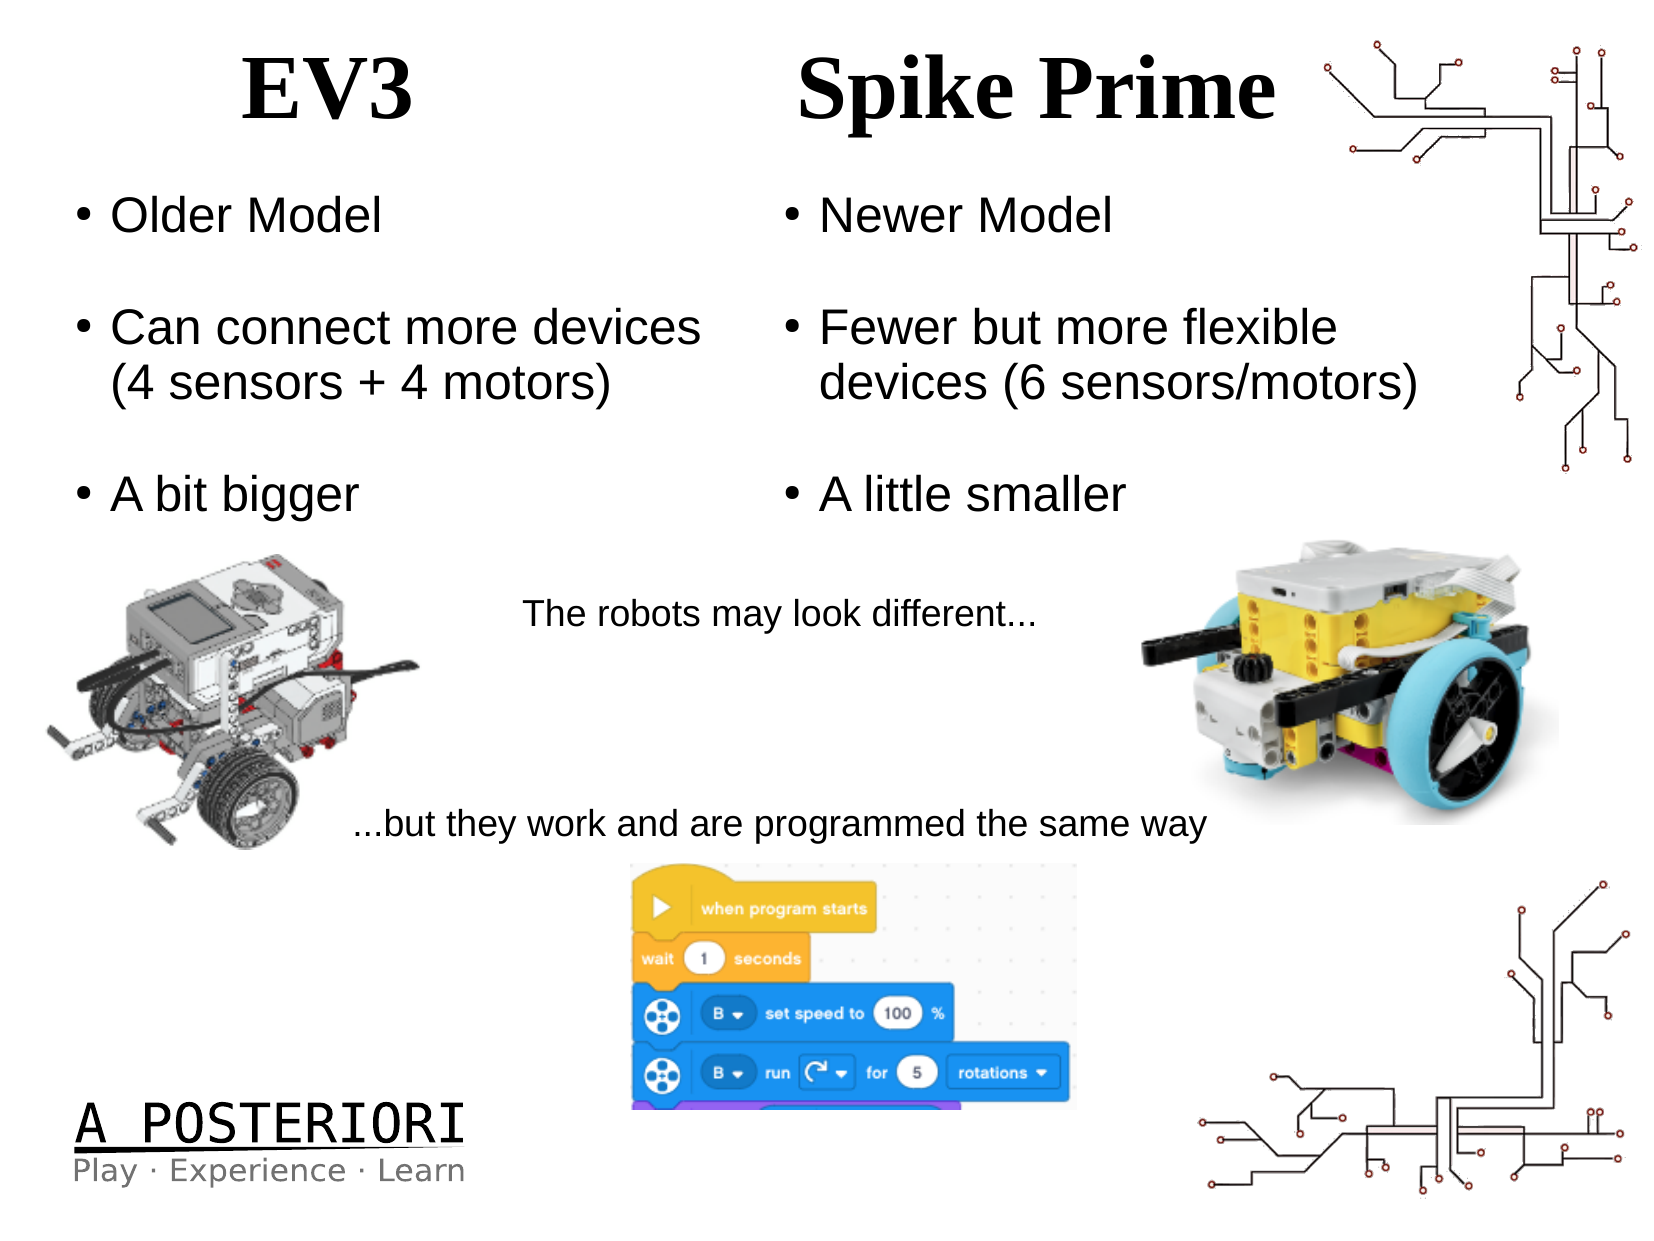

# EV3
Spike Prime
Older Model
Can connect more devices
(4 sensors + 4 motors)
A bit bigger
Newer Model
Fewer but more flexible devices (6 sensors/motors)
A little smaller
The robots may look different...
...but they work and are programmed the same way